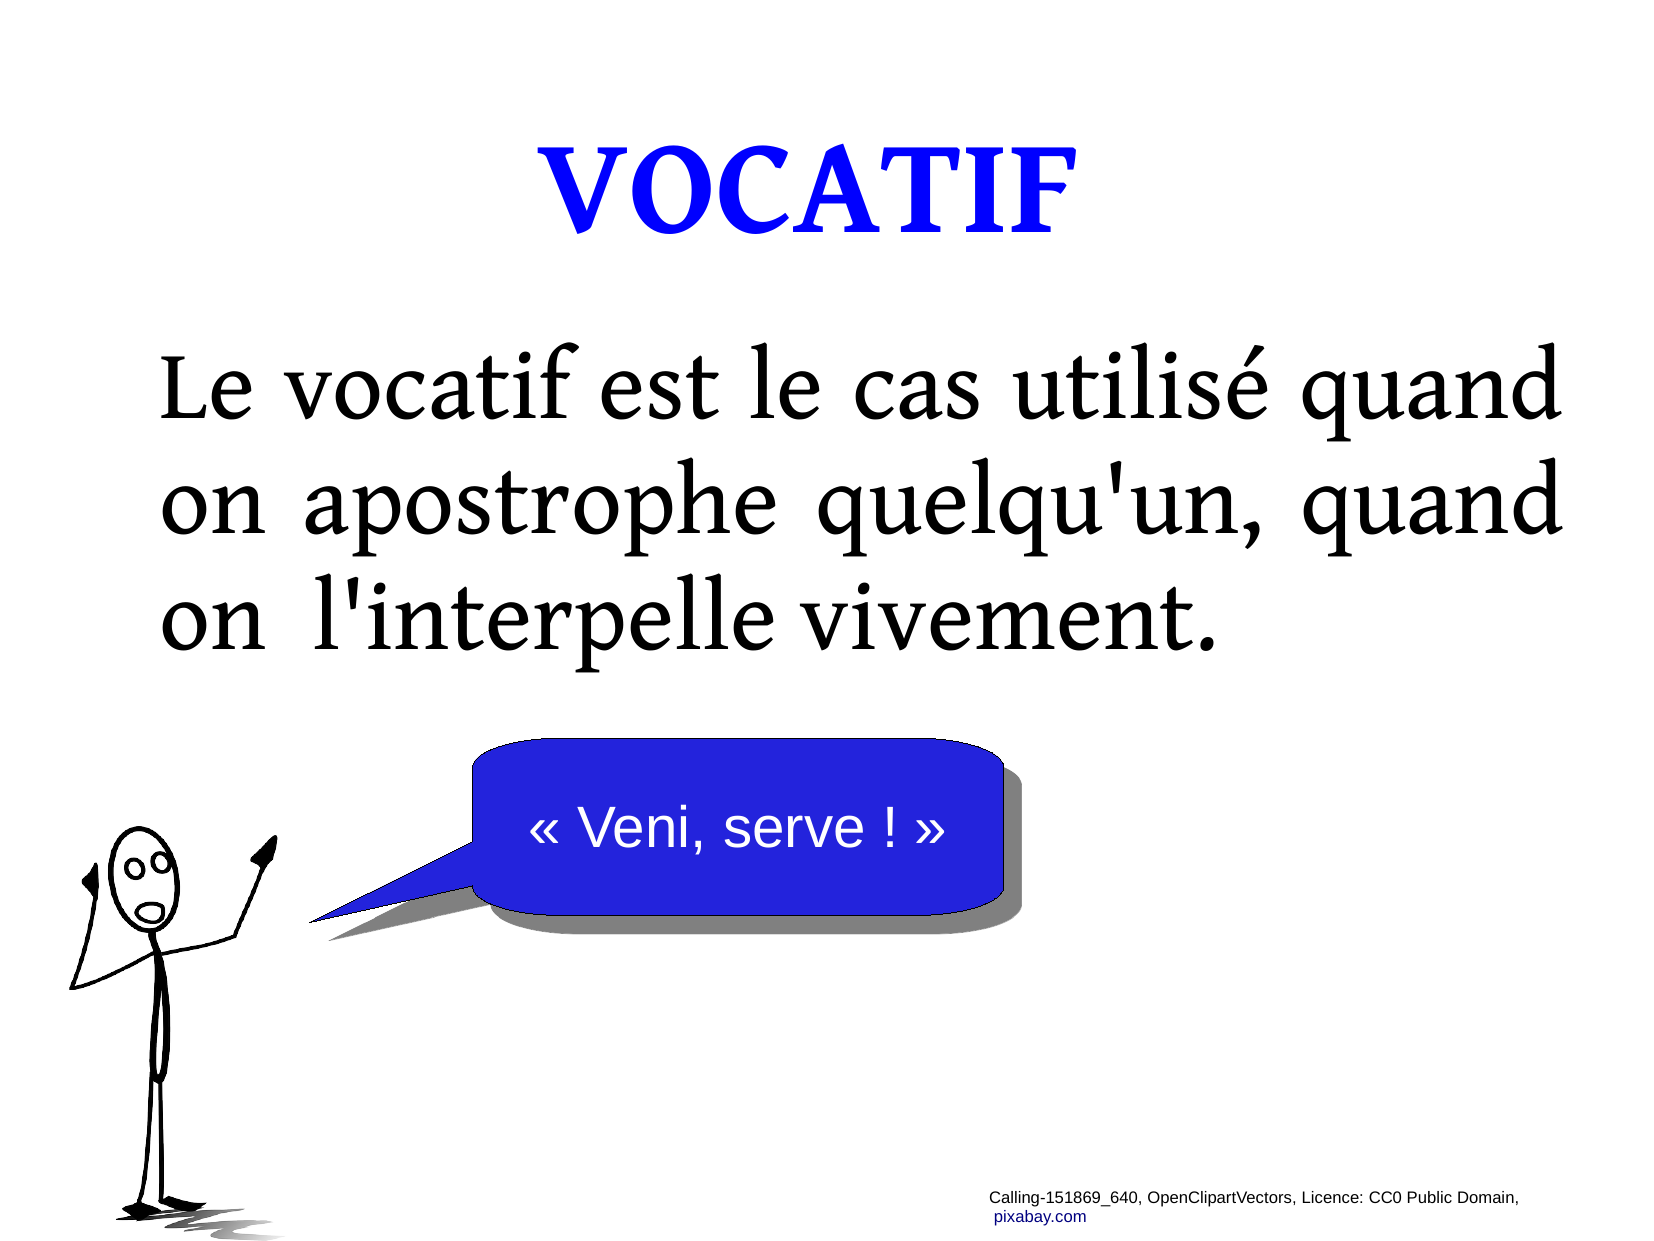

# VOCATIF
Le vocatif est le cas utilisé quand on apostrophe quelqu'un, quand on l'interpelle vivement.
« Veni, serve ! »
Calling-151869_640, OpenClipartVectors, Licence: CC0 Public Domain, pixabay.com